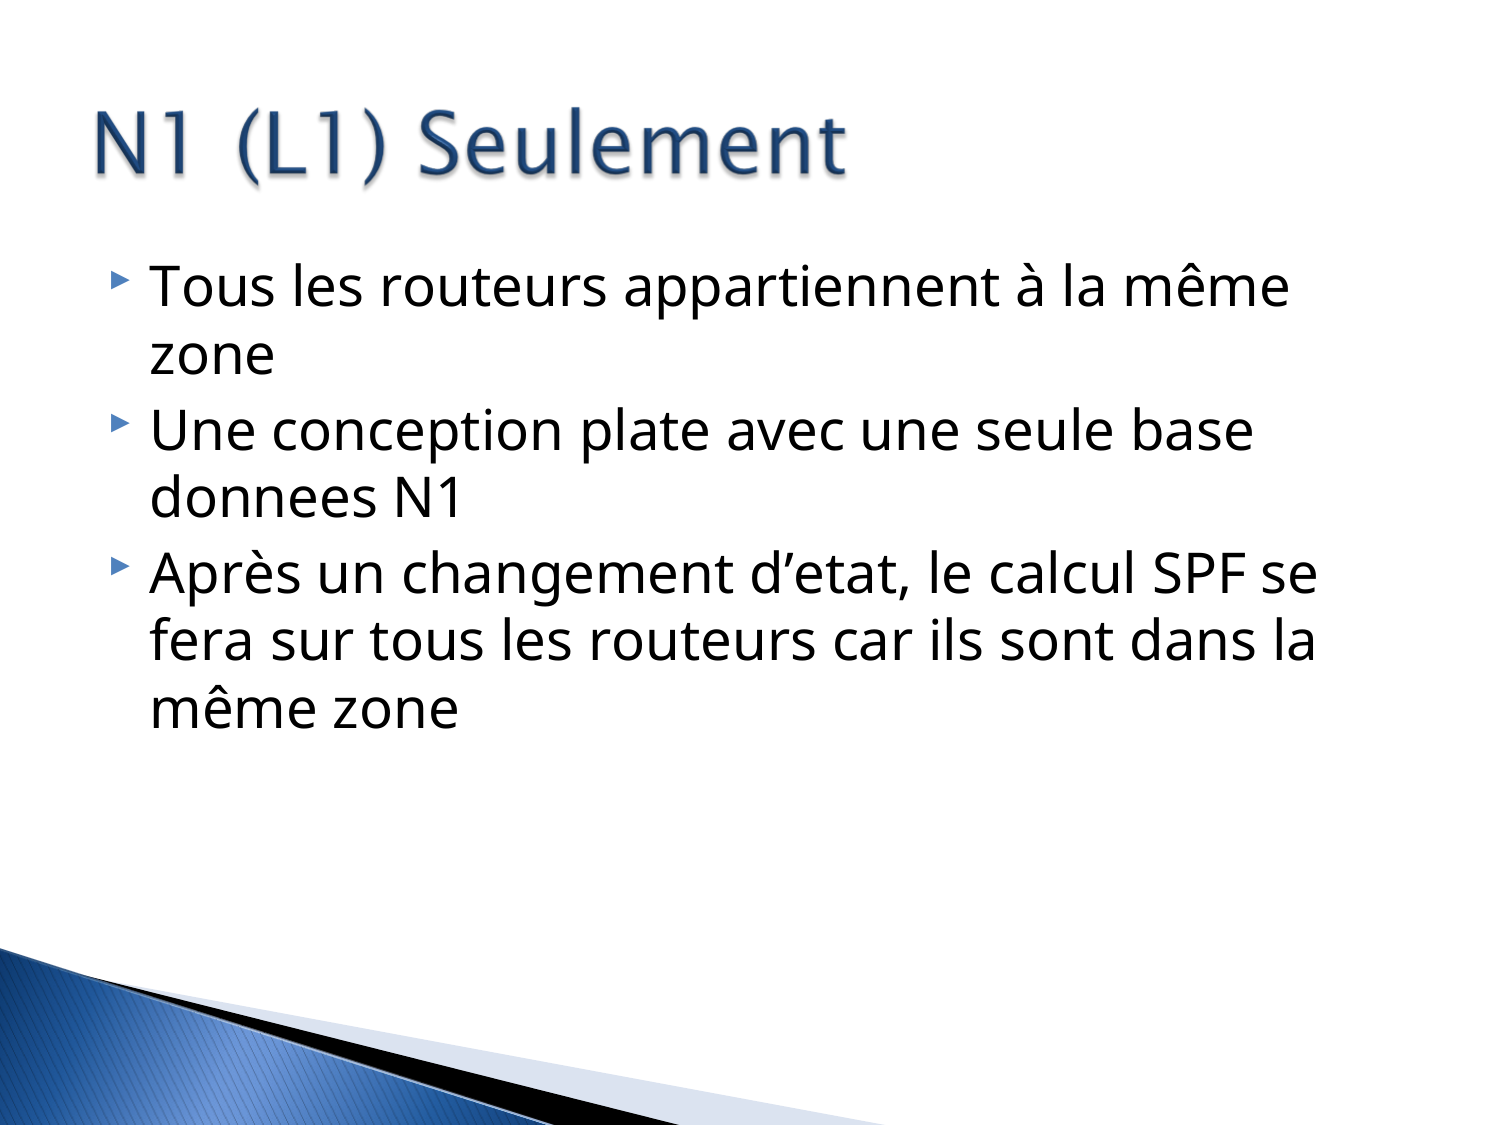

# Tous les routeurs appartiennent à la même zone
Une conception plate avec une seule base donnees N1
Après un changement d’etat, le calcul SPF se fera sur tous les routeurs car ils sont dans la même zone